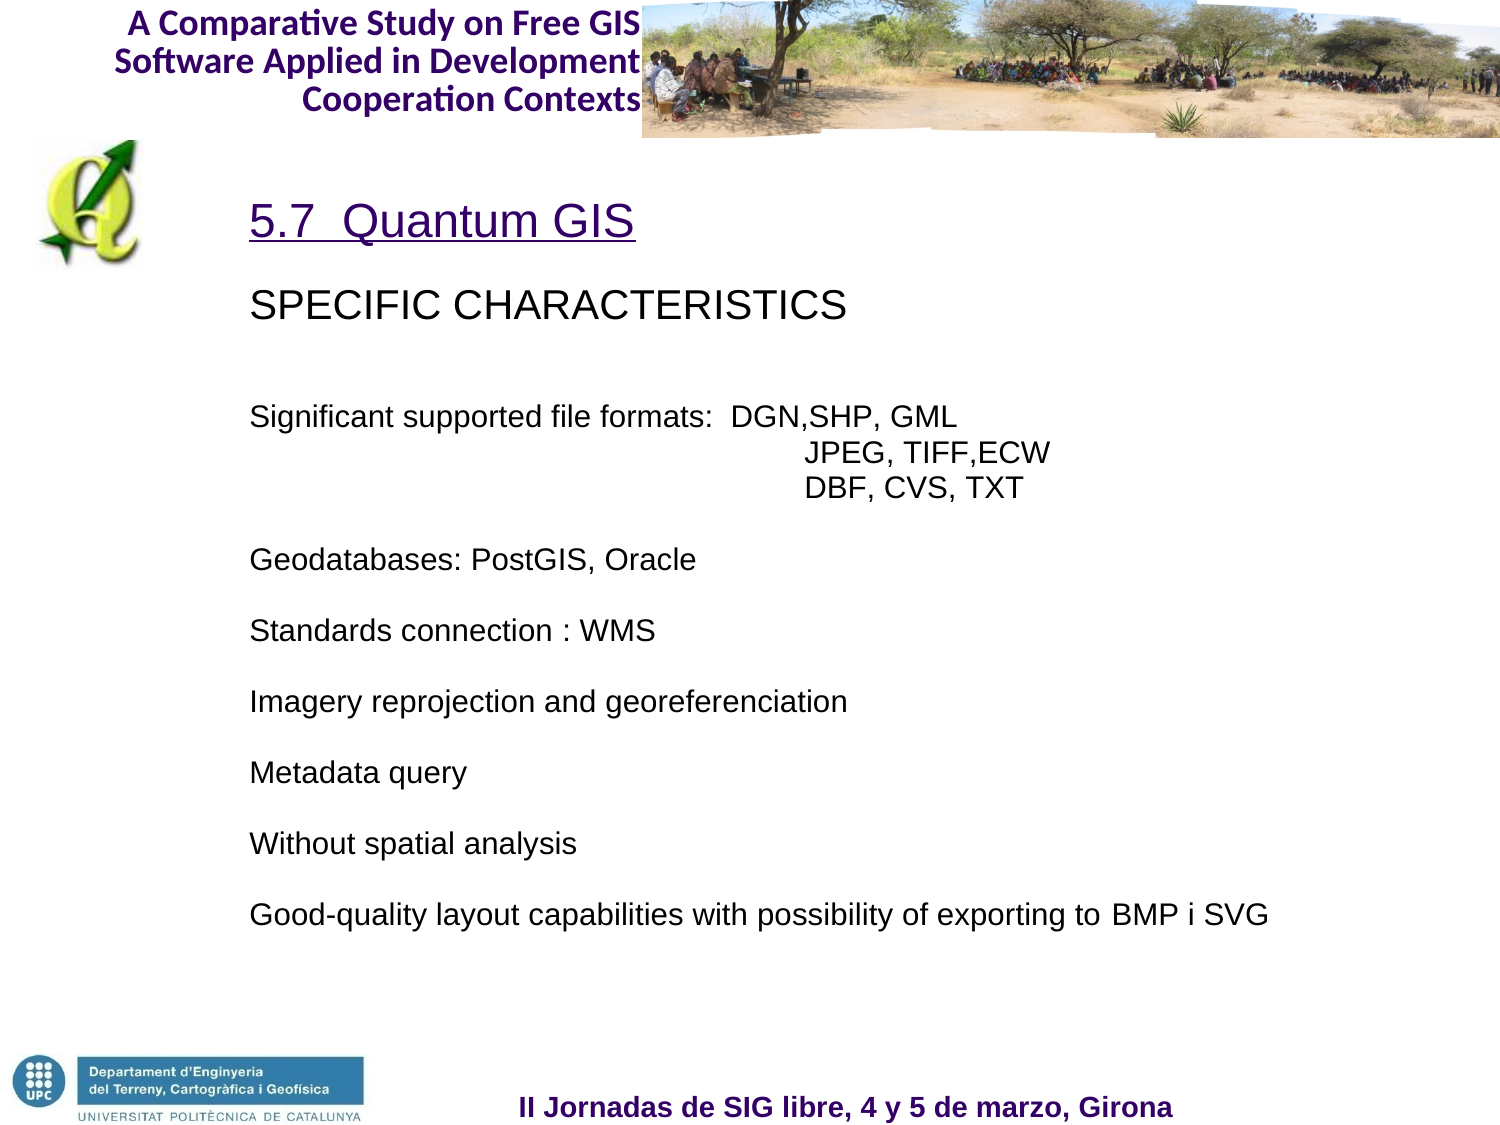

# 5.7 Quantum GIS
SPECIFIC CHARACTERISTICS
Significant supported file formats: DGN,SHP, GML
				 JPEG, TIFF,ECW
				 DBF, CVS, TXT
Geodatabases: PostGIS, Oracle
Standards connection : WMS
Imagery reprojection and georeferenciation
Metadata query
Without spatial analysis
Good-quality layout capabilities with possibility of exporting to BMP i SVG
II Jornadas de SIG libre, 4 y 5 de marzo, Girona